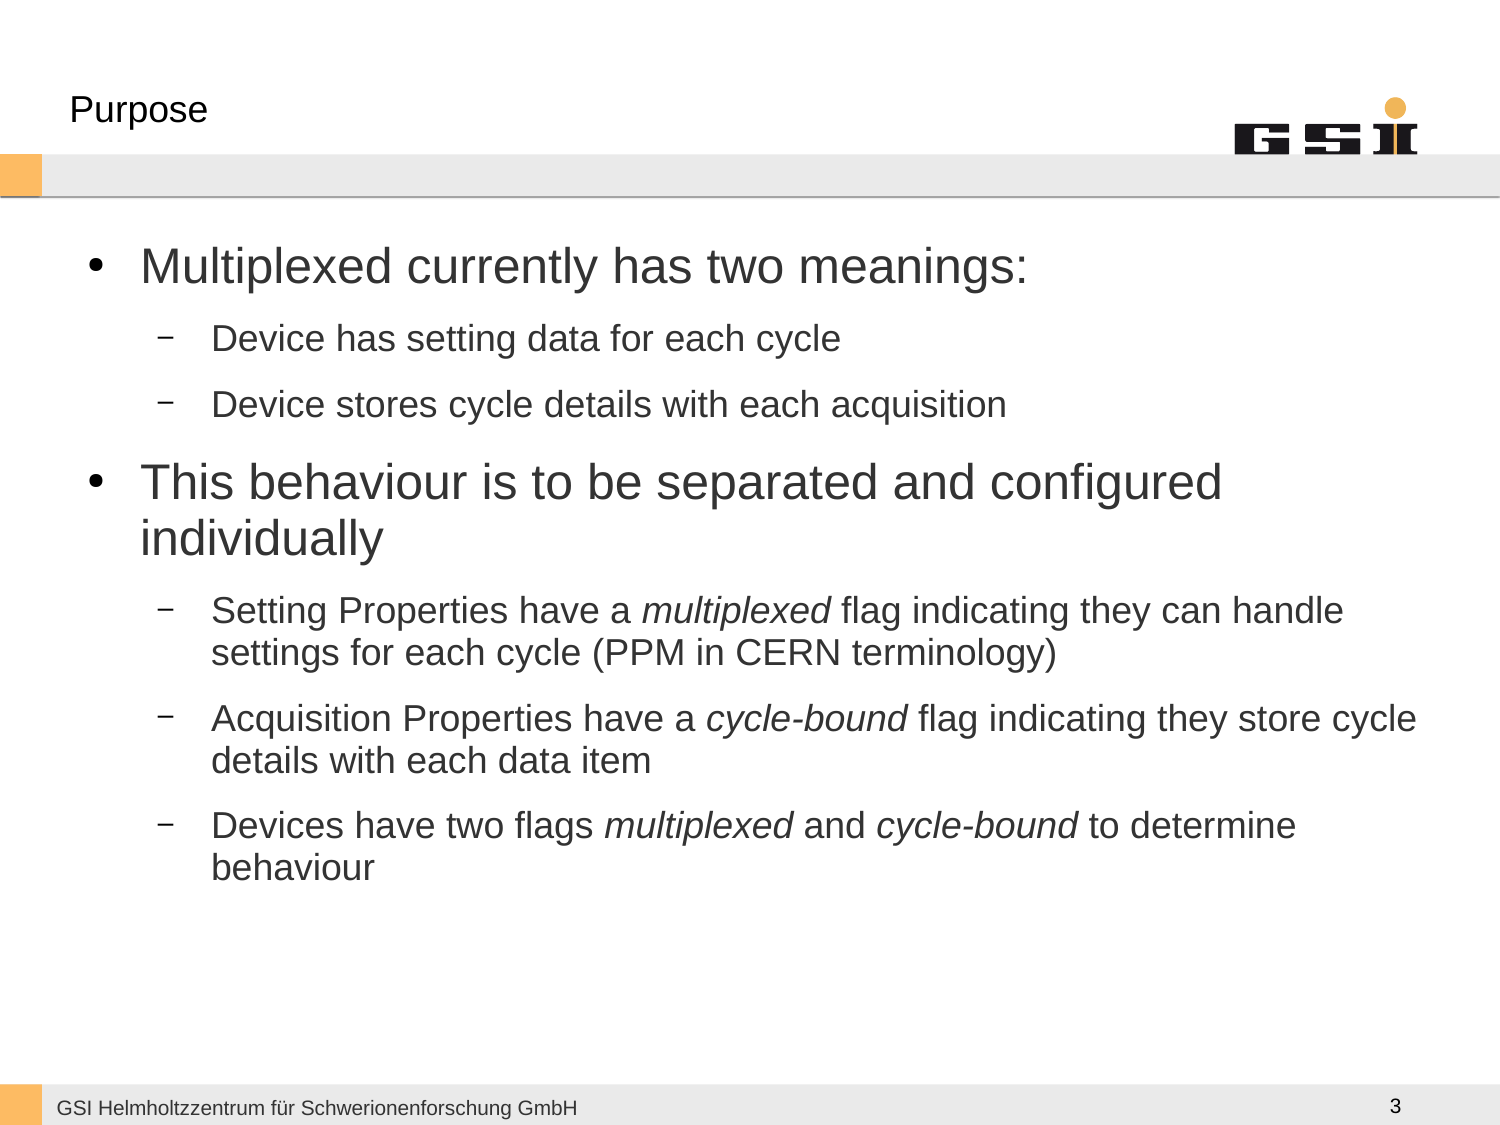

# Purpose
Multiplexed currently has two meanings:
Device has setting data for each cycle
Device stores cycle details with each acquisition
This behaviour is to be separated and configured individually
Setting Properties have a multiplexed flag indicating they can handle settings for each cycle (PPM in CERN terminology)
Acquisition Properties have a cycle-bound flag indicating they store cycle details with each data item
Devices have two flags multiplexed and cycle-bound to determine behaviour